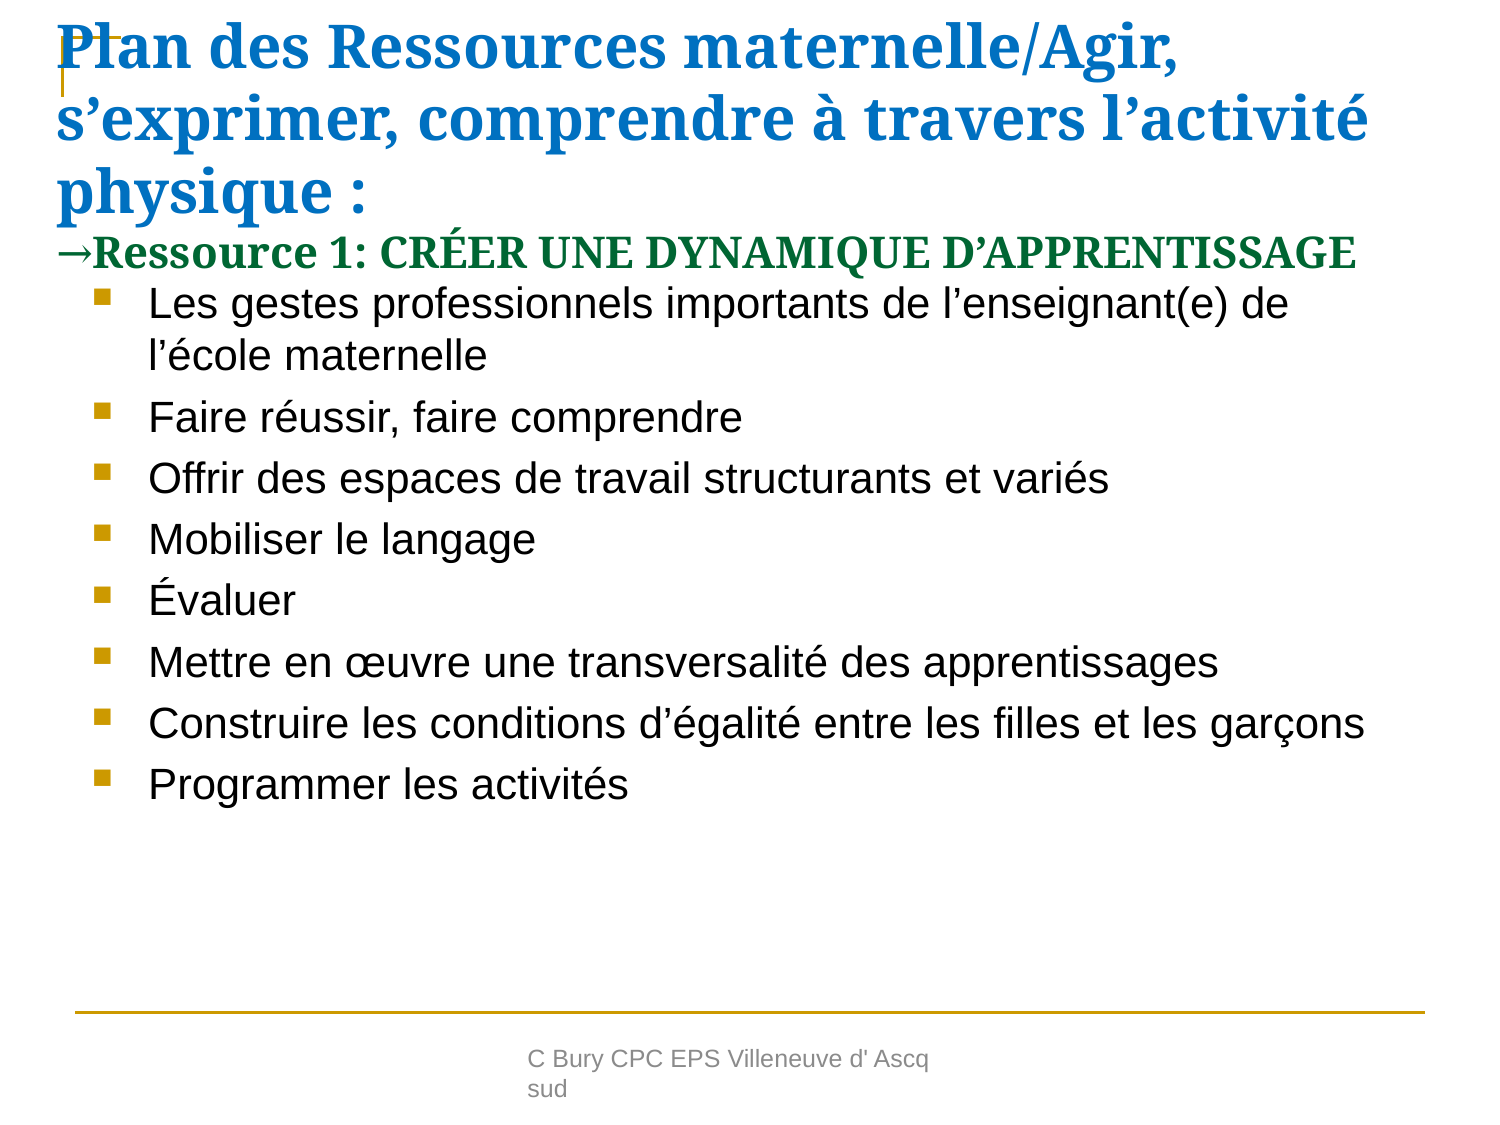

# Plan des Ressources maternelle/Agir, s’exprimer, comprendre à travers l’activité physique : →Ressource 1: CRÉER UNE DYNAMIQUE D’APPRENTISSAGE
Les gestes professionnels importants de l’enseignant(e) de l’école maternelle
Faire réussir, faire comprendre
Offrir des espaces de travail structurants et variés
Mobiliser le langage
Évaluer
Mettre en œuvre une transversalité des apprentissages
Construire les conditions d’égalité entre les filles et les garçons
Programmer les activités
C Bury CPC EPS Villeneuve d' Ascq sud